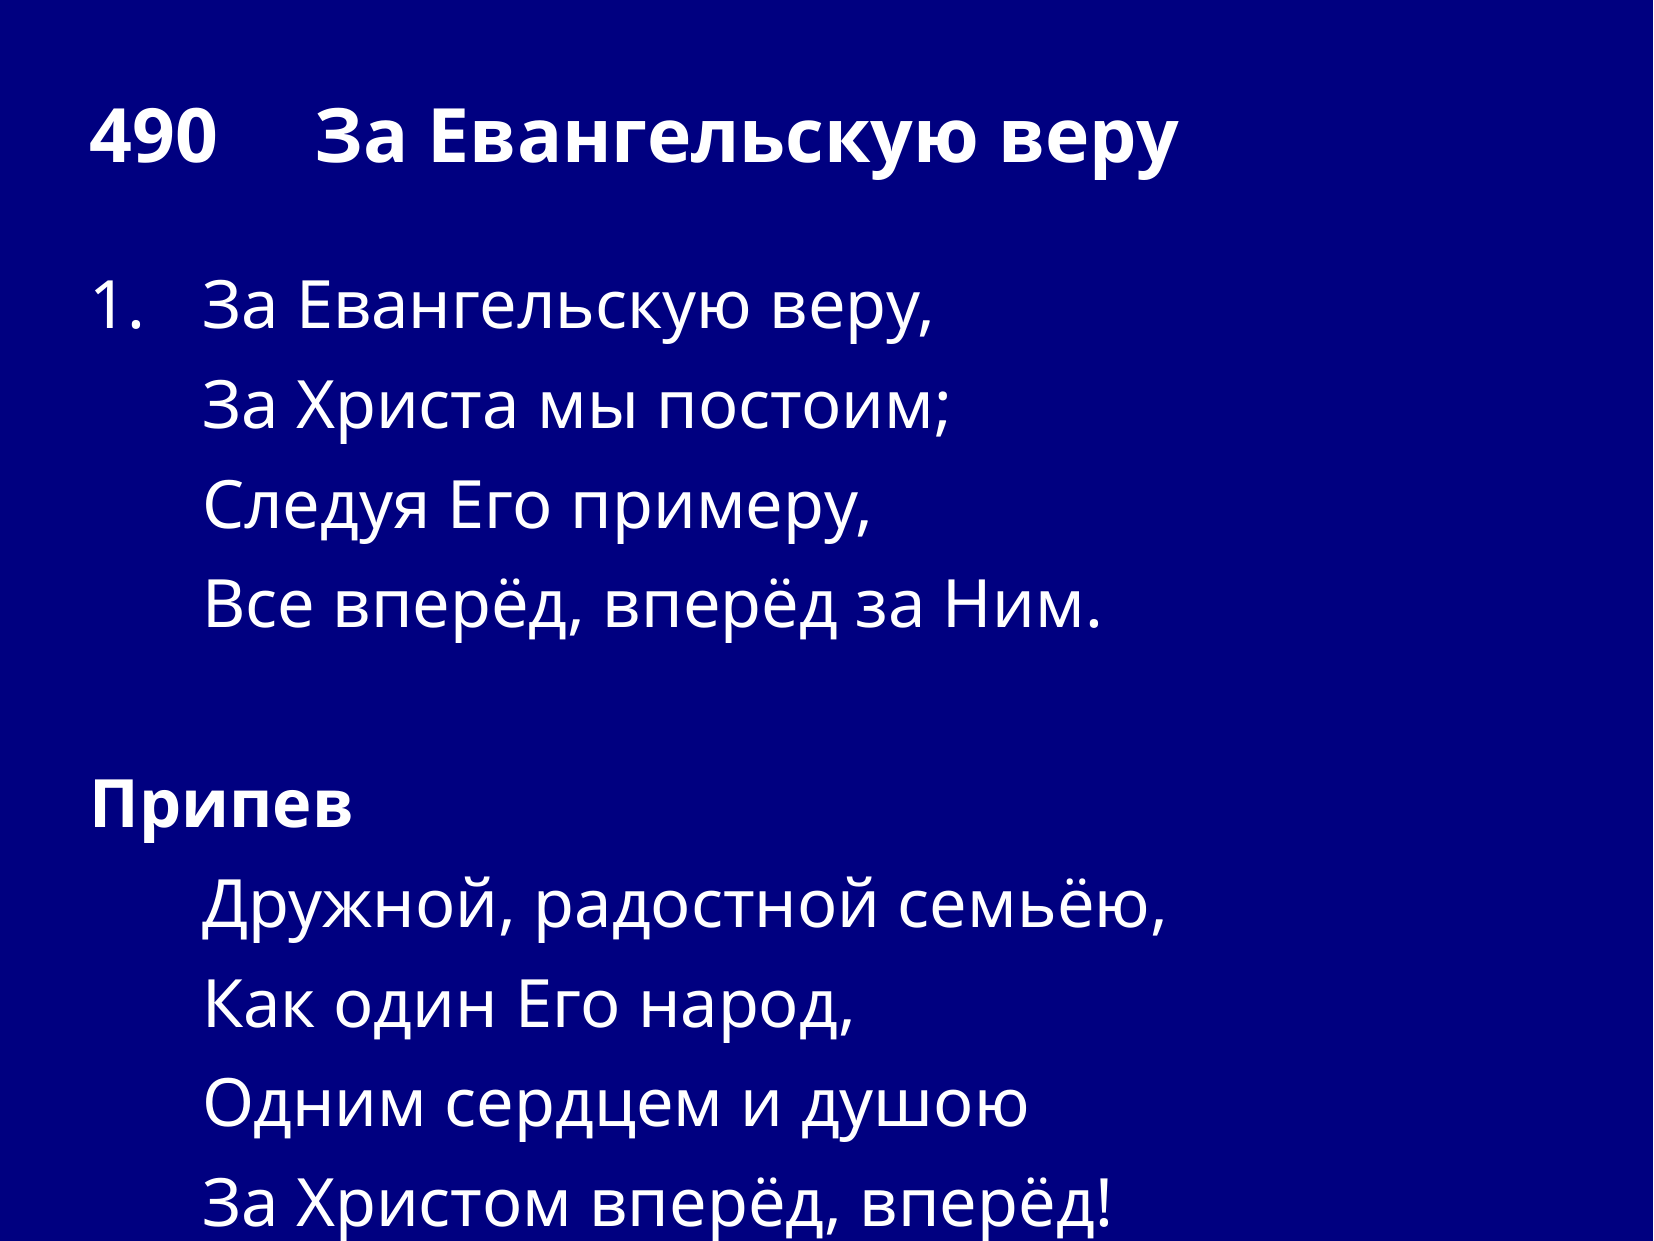

490	За Евангельскую веру
1.	За Евангельскую веру,
	За Христа мы постоим;
	Следуя Его примеру,
	Все вперёд, вперёд за Ним.
Припев
	Дружной, радостной семьёю,
	Как один Его народ,
	Одним сердцем и душою
	За Христом вперёд, вперёд!